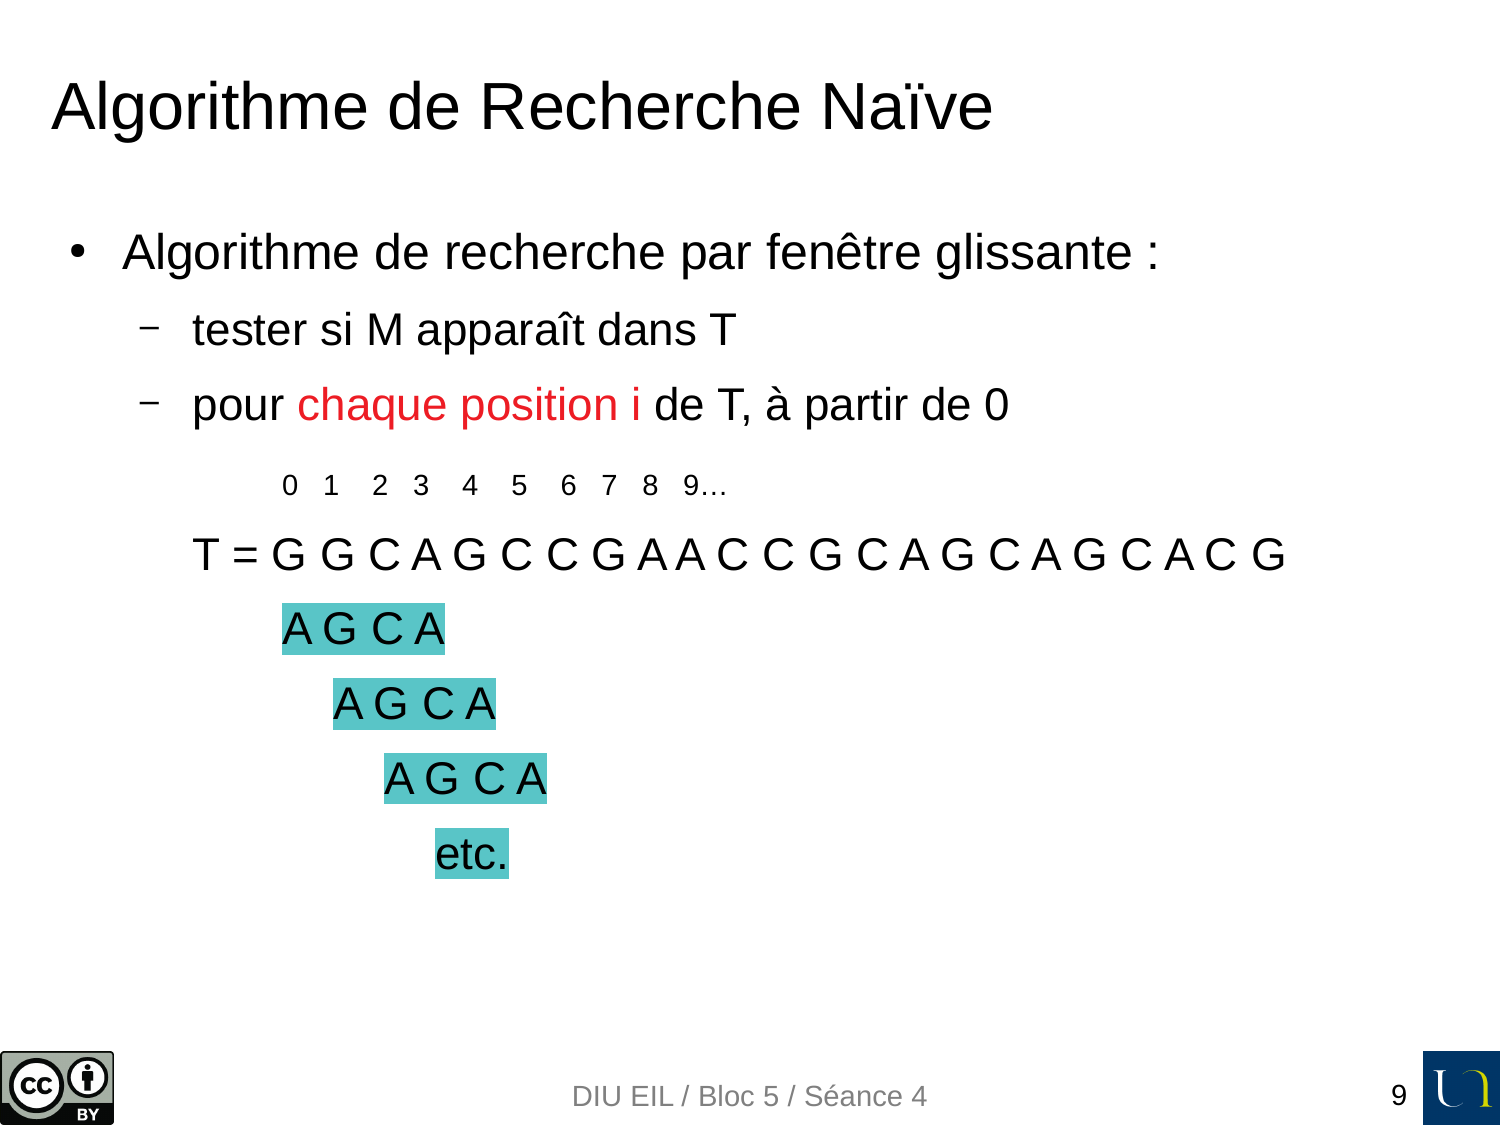

# Algorithme de Recherche Naïve
Algorithme de recherche par fenêtre glissante :
tester si M apparaît dans T
pour chaque position i de T, à partir de 0
 0 1 2 3 4 5 6 7 8 9…
T = G G C A G C C G A A C C G C A G C A G C A C G
 A G C A
 A G C A
 A G C A
 etc.
9